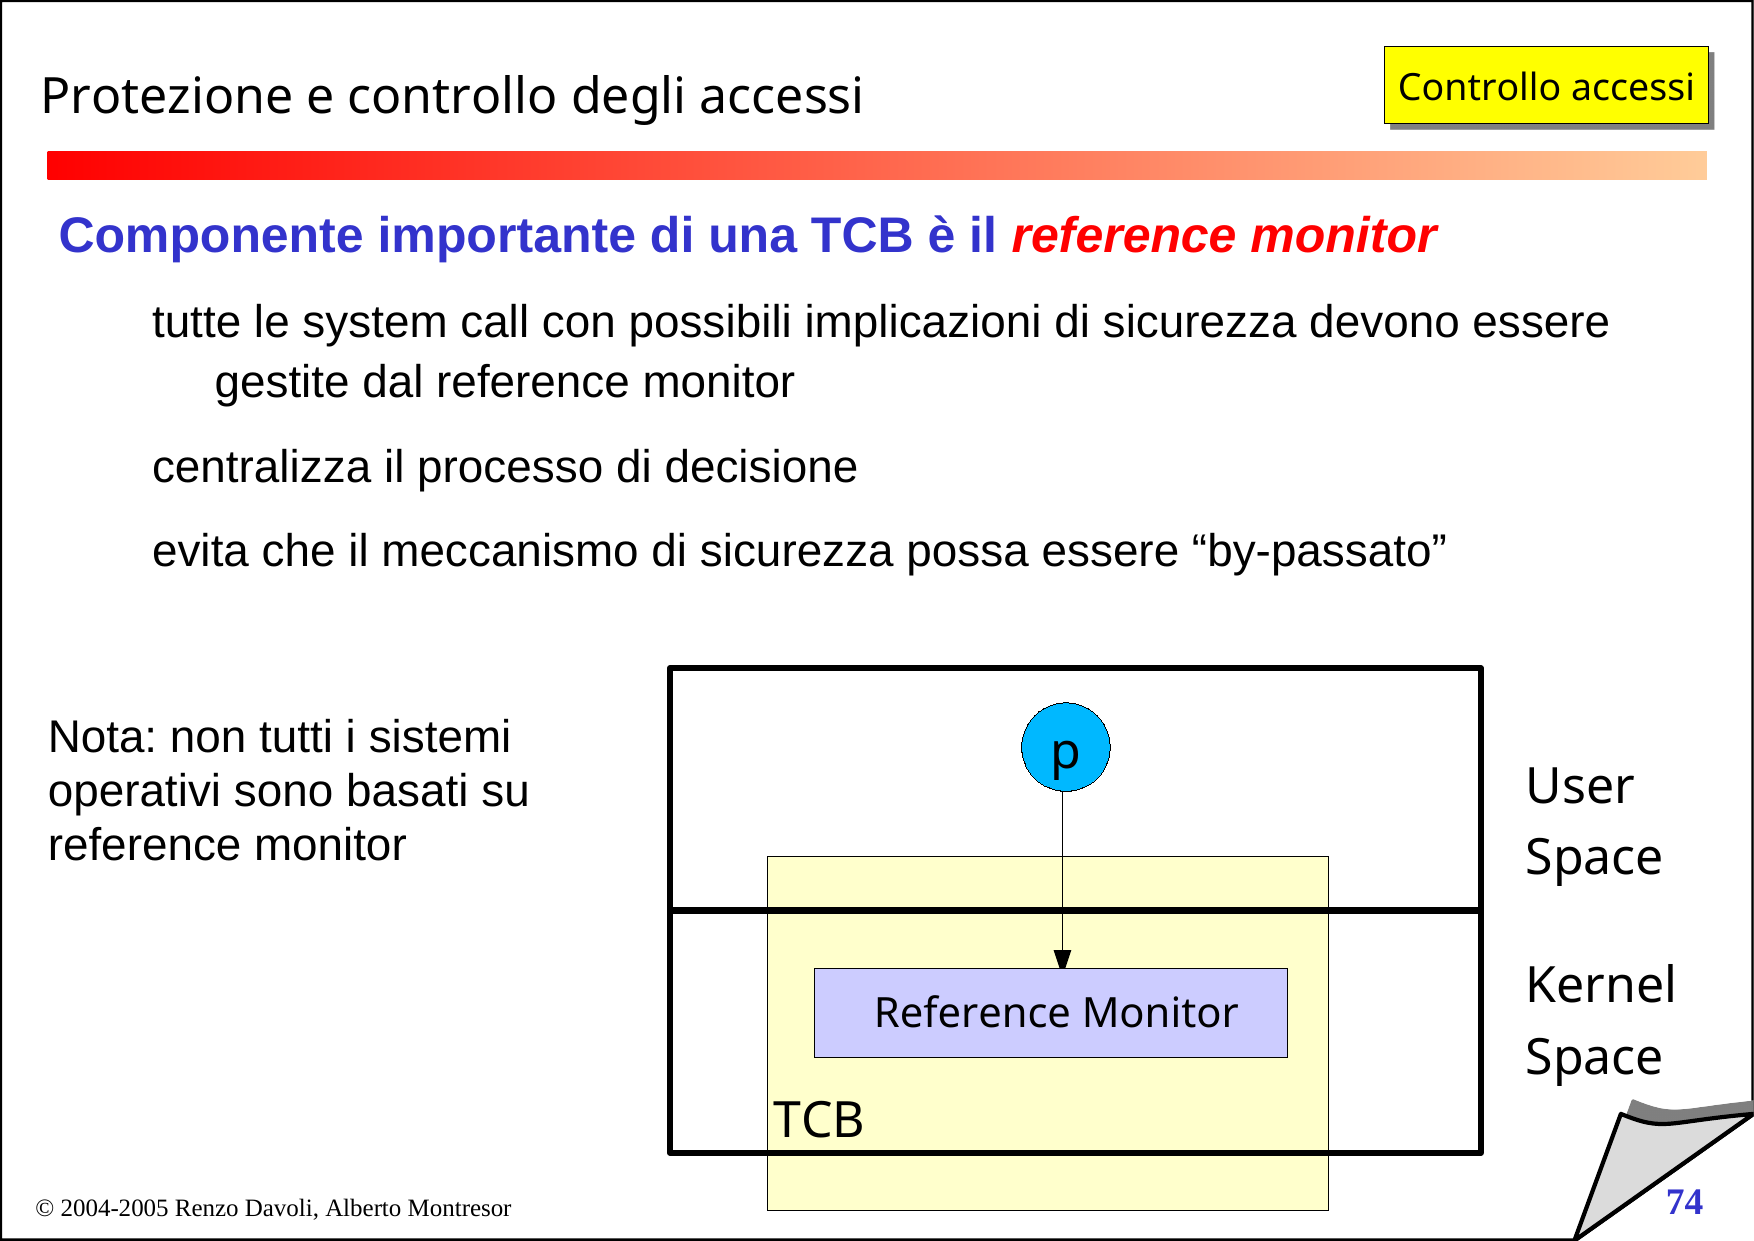

Controllo accessi
# Protezione e controllo degli accessi
Componente importante di una TCB è il reference monitor
tutte le system call con possibili implicazioni di sicurezza devono essere gestite dal reference monitor
centralizza il processo di decisione
evita che il meccanismo di sicurezza possa essere “by-passato”
p
Nota: non tutti i sistemi operativi sono basati su reference monitor
User
Space
Kernel
Space
Reference Monitor
TCB